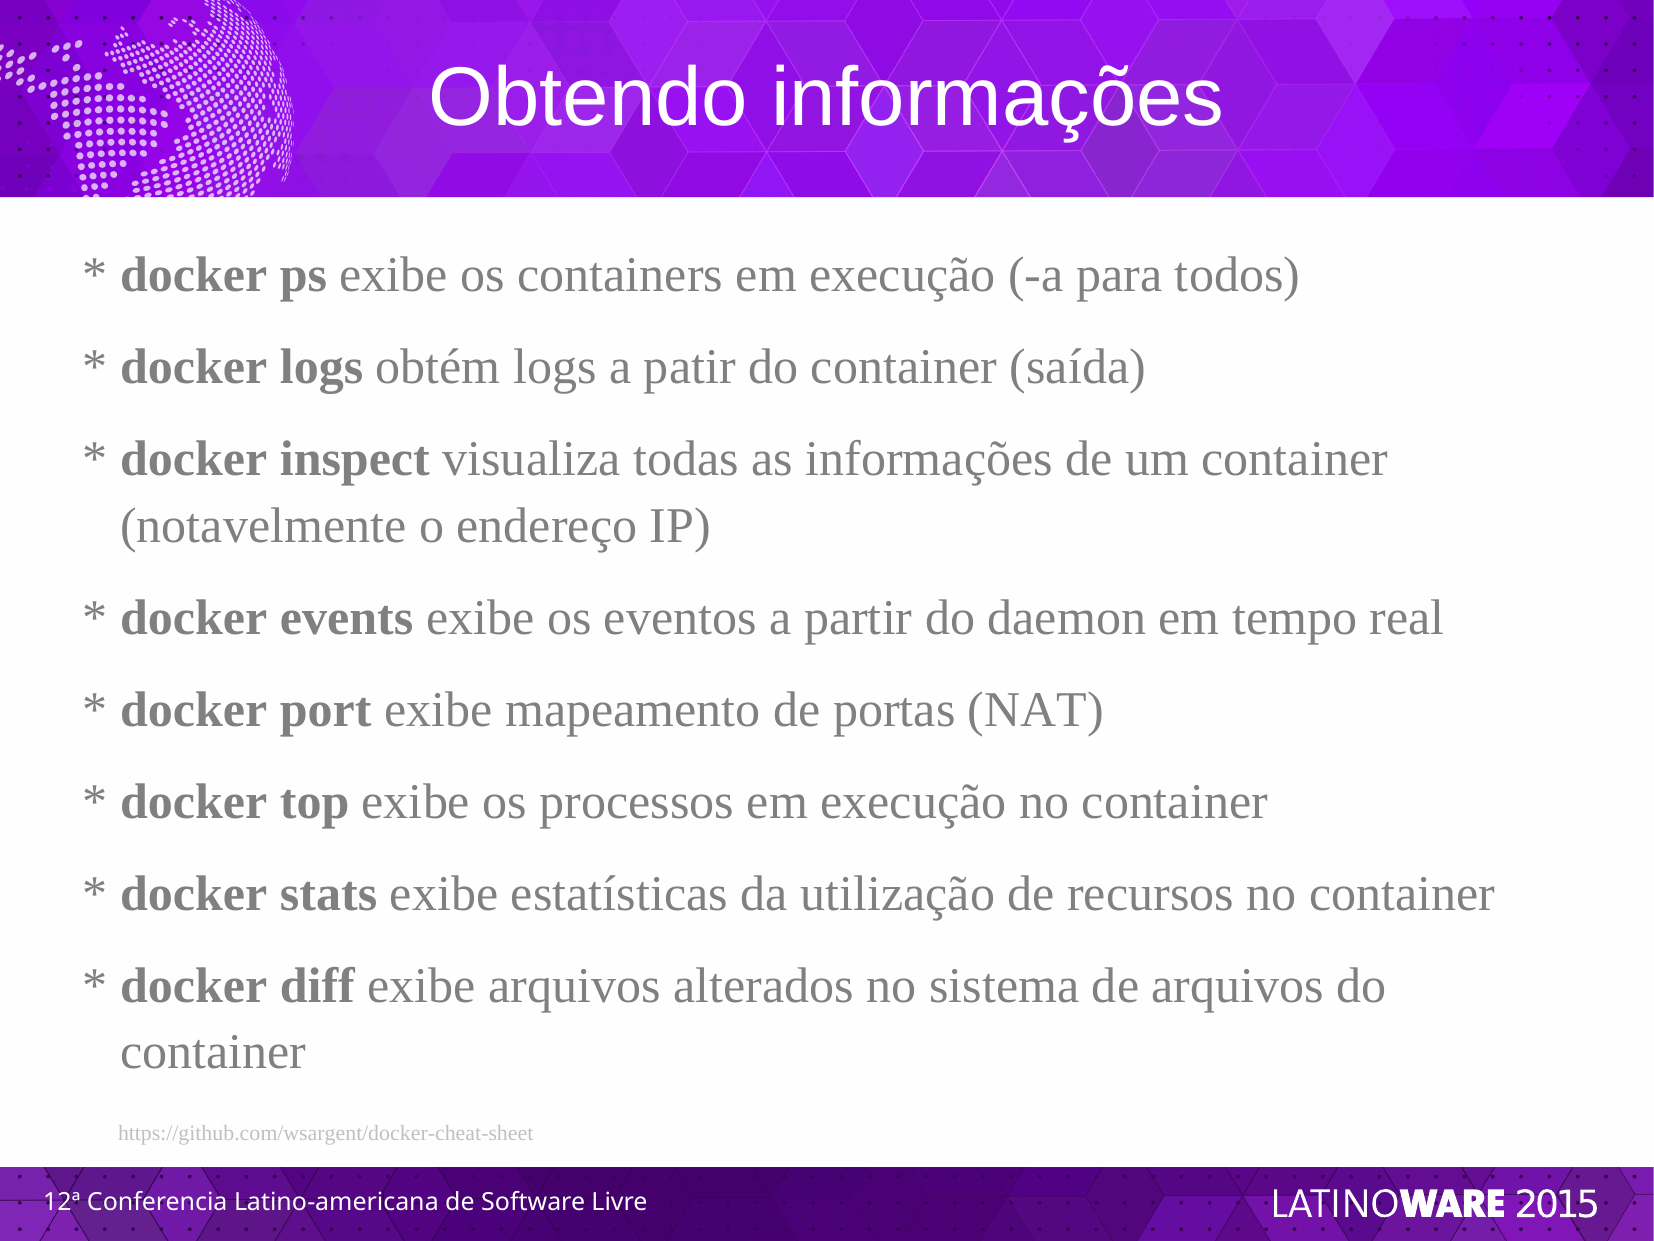

Obtendo informações
* docker ps exibe os containers em execução (-a para todos)
* docker logs obtém logs a patir do container (saída)
* docker inspect visualiza todas as informações de um container (notavelmente o endereço IP)
* docker events exibe os eventos a partir do daemon em tempo real
* docker port exibe mapeamento de portas (NAT)
* docker top exibe os processos em execução no container
* docker stats exibe estatísticas da utilização de recursos no container
* docker diff exibe arquivos alterados no sistema de arquivos do 			 container
https://github.com/wsargent/docker-cheat-sheet
12ª Conferencia Latino-americana de Software Livre